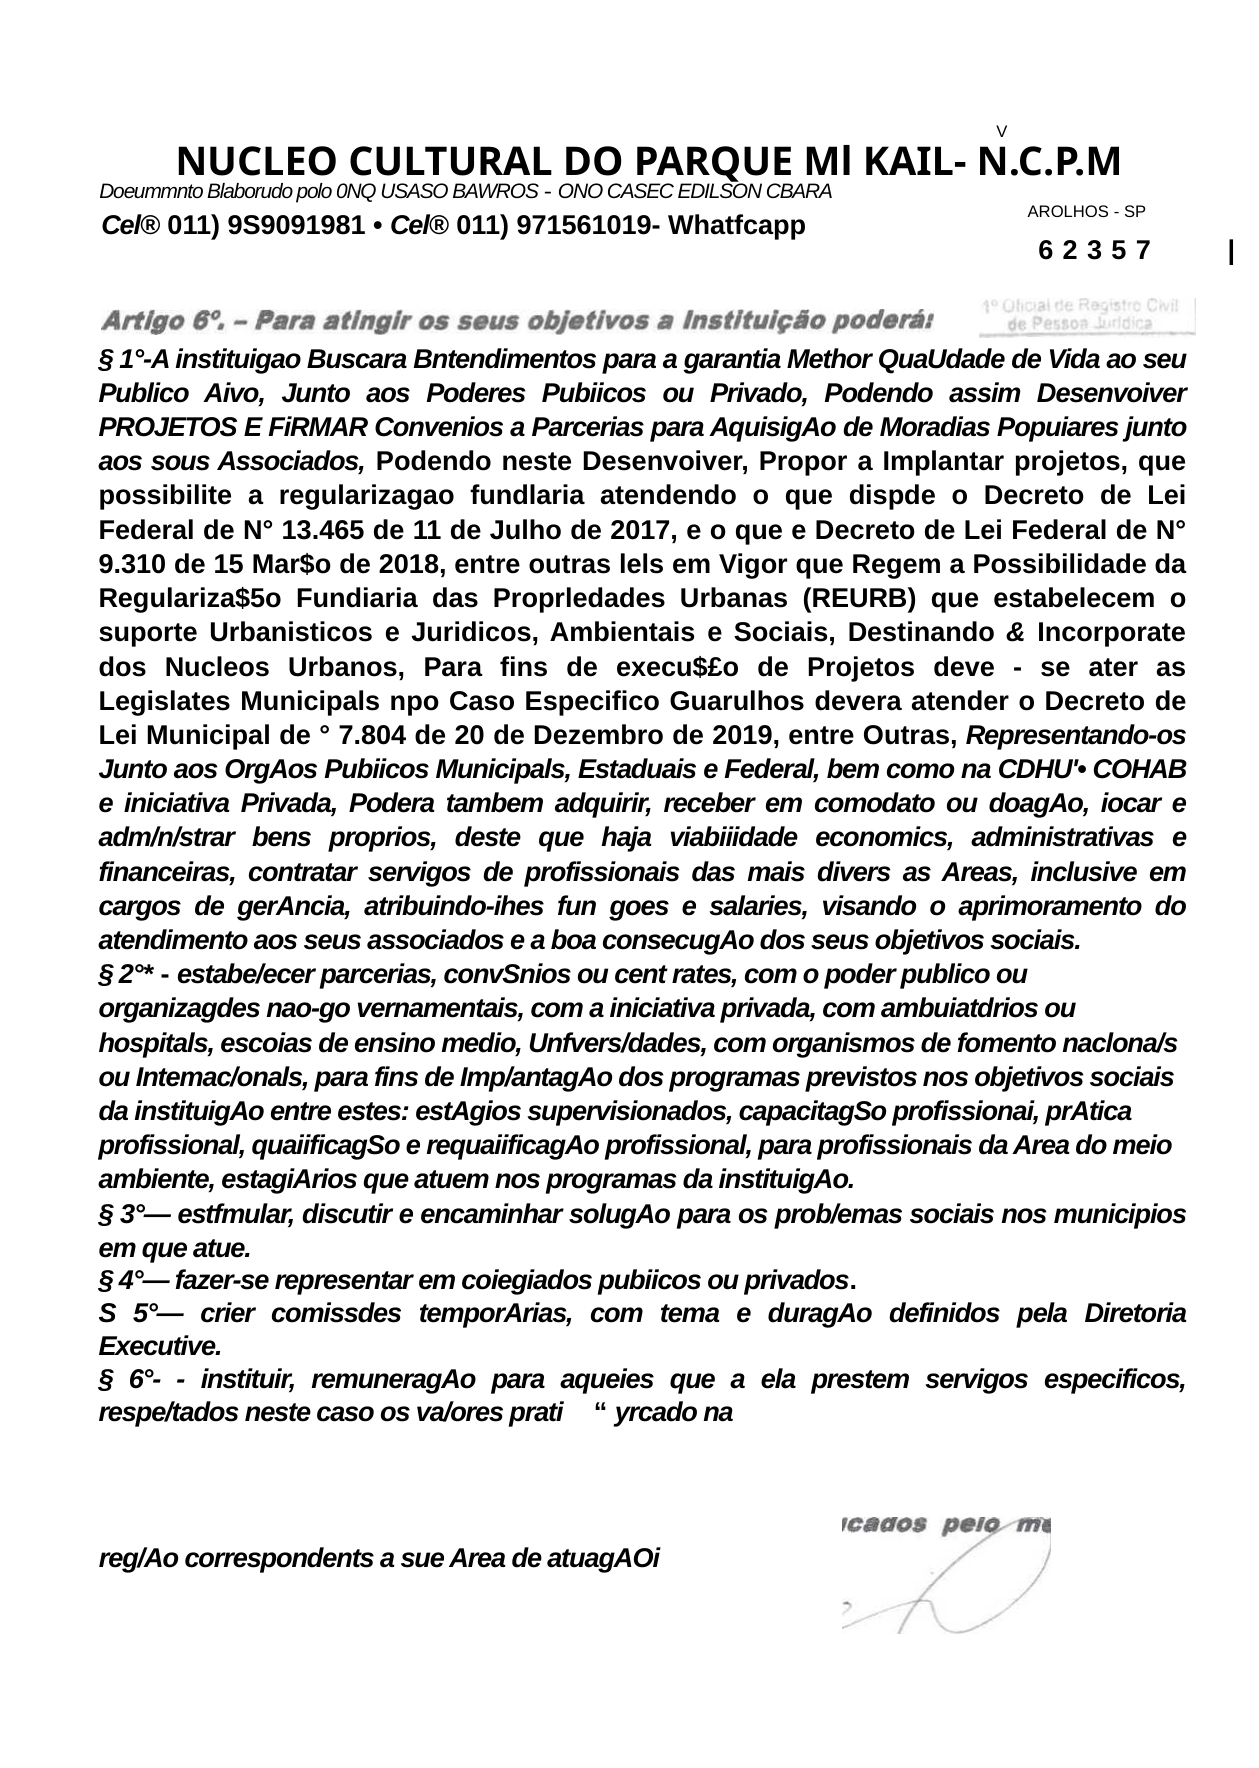

V
NUCLEO CULTURAL DO PARQUE Ml KAIL- N.C.P.M
Doeummnto Blaborudo polo 0NQ USASO BAWROS - ONO CASEC EDILSON CBARA
Cel® 011) 9S9091981 • Cel® 011) 971561019- Whatfcapp
AROlHOS - SP
62357 |
§ 1°-A instituigao Buscara Bntendimentos para a garantia Methor QuaUdade de Vida ao seu Publico Aivo, Junto aos Poderes Pubiicos ou Privado, Podendo assim Desenvoiver PROJETOS E FiRMAR Convenios a Parcerias para AquisigAo de Moradias Popuiares junto aos sous Associados, Podendo neste Desenvoiver, Propor a Implantar projetos, que possibilite a regularizagao fundlaria atendendo o que dispde o Decreto de Lei Federal de N° 13.465 de 11 de Julho de 2017, e o que e Decreto de Lei Federal de N° 9.310 de 15 Mar$o de 2018, entre outras lels em Vigor que Regem a Possibilidade da Regulariza$5o Fundiaria das Proprledades Urbanas (REURB) que estabelecem o suporte Urbanisticos e Juridicos, Ambientais e Sociais, Destinando & Incorporate dos Nucleos Urbanos, Para fins de execu$£o de Projetos deve - se ater as Legislates Municipals npo Caso Especifico Guarulhos devera atender o Decreto de Lei Municipal de ° 7.804 de 20 de Dezembro de 2019, entre Outras, Representando-os Junto aos OrgAos Pubiicos Municipals, Estaduais e Federal, bem como na CDHU'• COHAB e iniciativa Privada, Podera tambem adquirir, receber em comodato ou doagAo, iocar e adm/n/strar bens proprios, deste que haja viabiiidade economics, administrativas e financeiras, contratar servigos de profissionais das mais divers as Areas, inclusive em cargos de gerAncia, atribuindo-ihes fun goes e salaries, visando o aprimoramento do atendimento aos seus associados e a boa consecugAo dos seus objetivos sociais.
§ 2°* - estabe/ecer parcerias, convSnios ou cent rates, com o poder publico ou organizagdes nao-go vernamentais, com a iniciativa privada, com ambuiatdrios ou hospitals, escoias de ensino medio, Unfvers/dades, com organismos de fomento naclona/s ou Intemac/onals, para fins de Imp/antagAo dos programas previstos nos objetivos sociais da instituigAo entre estes: estAgios supervisionados, capacitagSo profissionai, prAtica profissional, quaiificagSo e requaiificagAo profissional, para profissionais da Area do meio ambiente, estagiArios que atuem nos programas da instituigAo.
§ 3°— estfmular, discutir e encaminhar solugAo para os prob/emas sociais nos municipios em que atue.
§ 4°— fazer-se representar em coiegiados pubiicos ou privados.
S 5°— crier comissdes temporArias, com tema e duragAo definidos pela Diretoria Executive.
§ 6°- - instituir, remuneragAo para aqueies que a ela prestem servigos especificos, respe/tados neste caso os va/ores prati “ yrcado na
reg/Ao correspondents a sue Area de atuagAOi